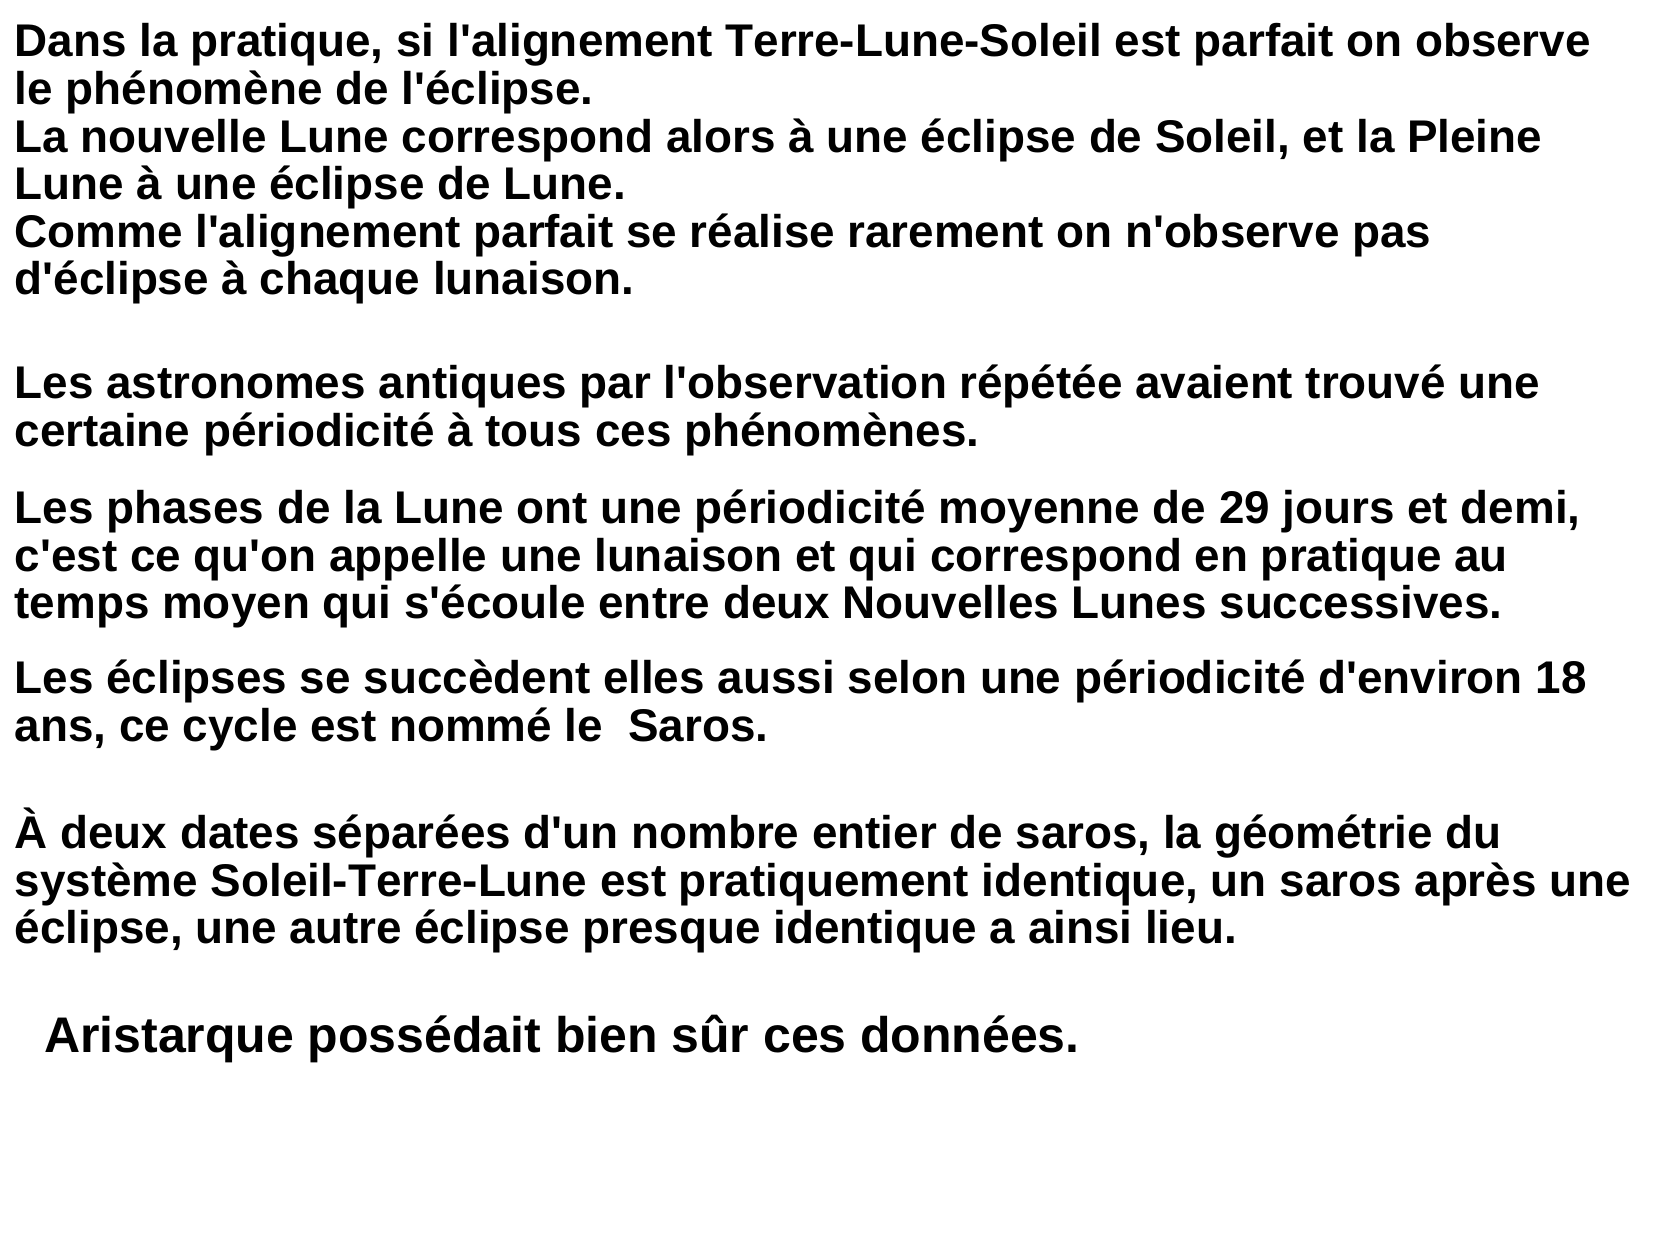

Dans la pratique, si l'alignement Terre-Lune-Soleil est parfait on observe le phénomène de l'éclipse.
La nouvelle Lune correspond alors à une éclipse de Soleil, et la Pleine Lune à une éclipse de Lune.
Comme l'alignement parfait se réalise rarement on n'observe pas d'éclipse à chaque lunaison.
Les astronomes antiques par l'observation répétée avaient trouvé une certaine périodicité à tous ces phénomènes.
Les phases de la Lune ont une périodicité moyenne de 29 jours et demi, c'est ce qu'on appelle une lunaison et qui correspond en pratique au temps moyen qui s'écoule entre deux Nouvelles Lunes successives.
Les éclipses se succèdent elles aussi selon une périodicité d'environ 18 ans, ce cycle est nommé le Saros.
À deux dates séparées d'un nombre entier de saros, la géométrie du système Soleil-Terre-Lune est pratiquement identique, un saros après une éclipse, une autre éclipse presque identique a ainsi lieu.
Aristarque possédait bien sûr ces données.